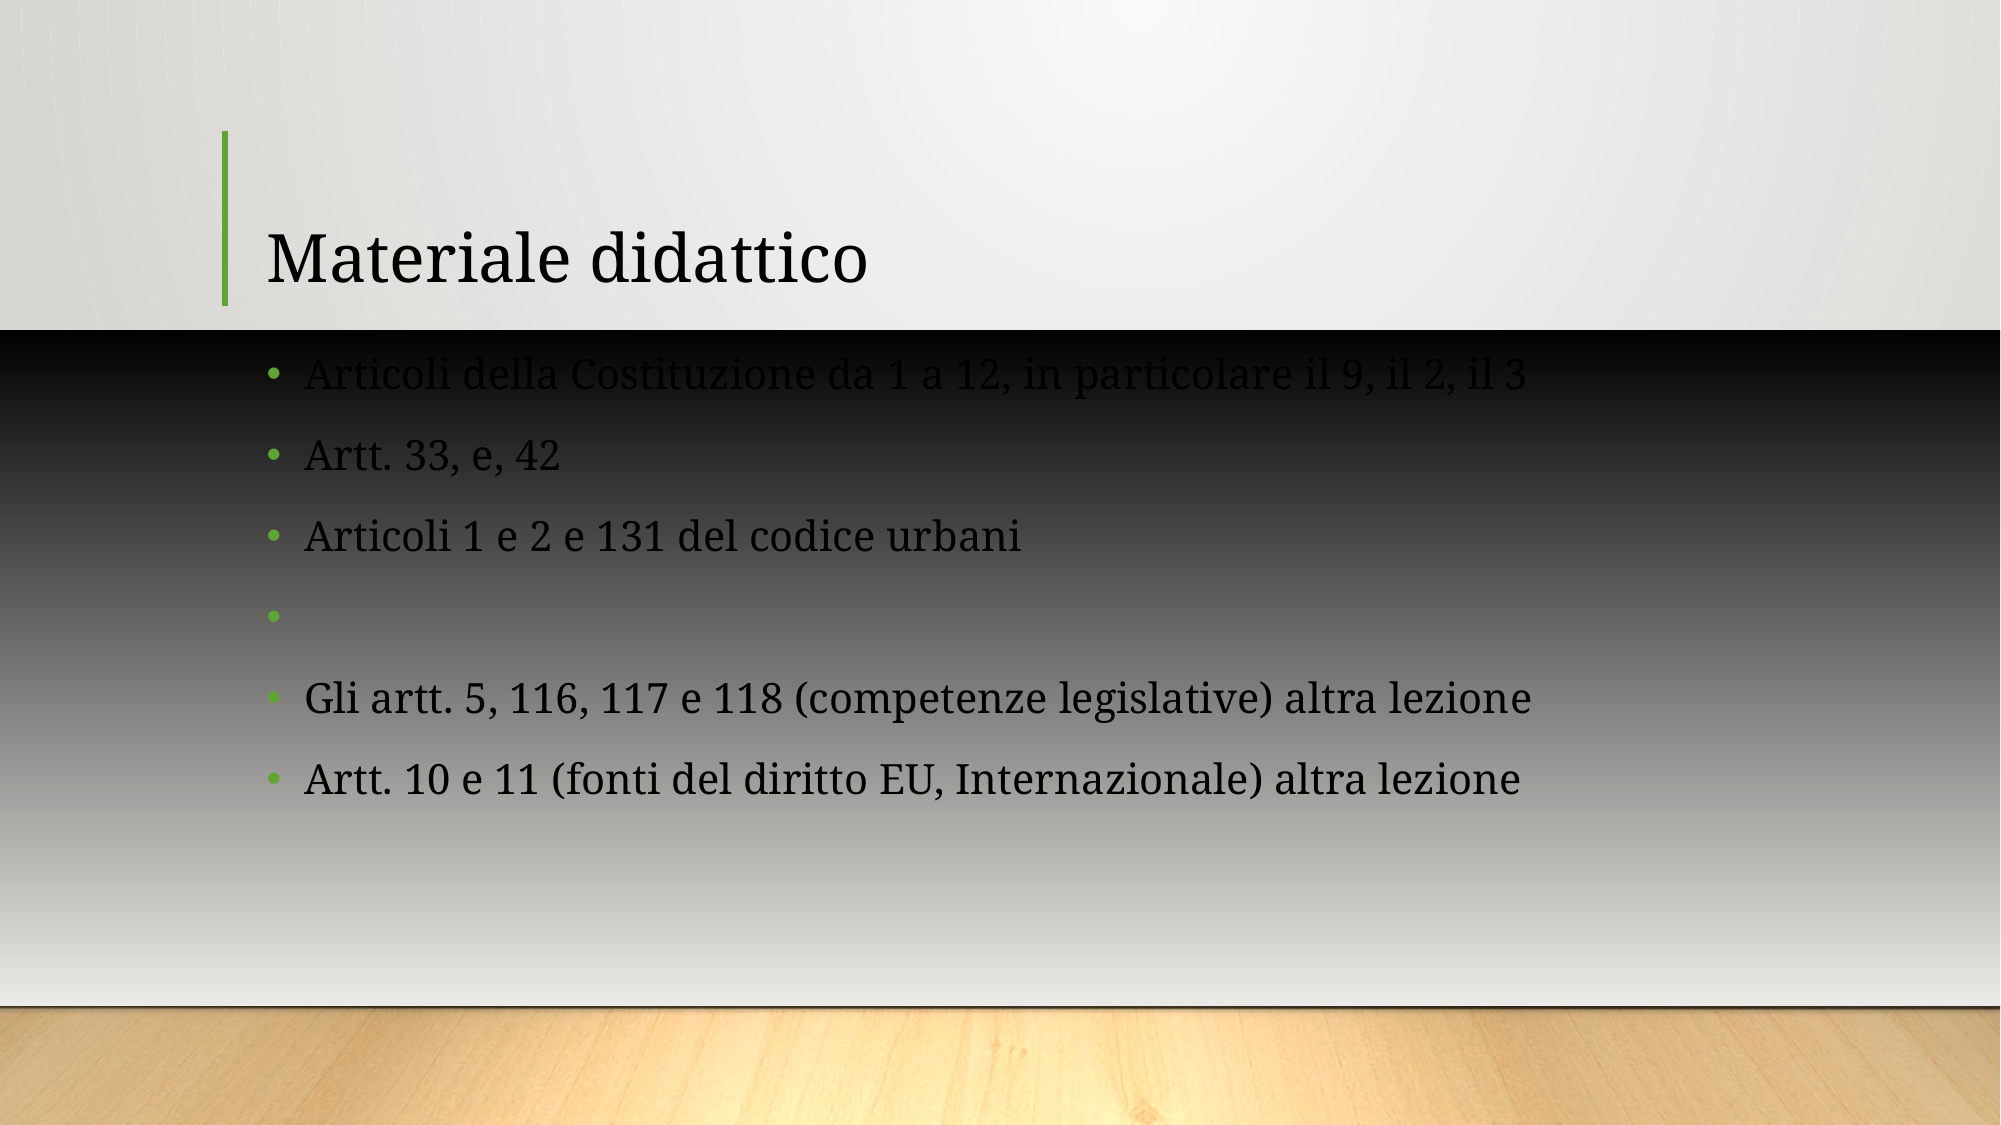

# Materiale didattico
Articoli della Costituzione da 1 a 12, in particolare il 9, il 2, il 3
Artt. 33, e, 42
Articoli 1 e 2 e 131 del codice urbani
Gli artt. 5, 116, 117 e 118 (competenze legislative) altra lezione
Artt. 10 e 11 (fonti del diritto EU, Internazionale) altra lezione